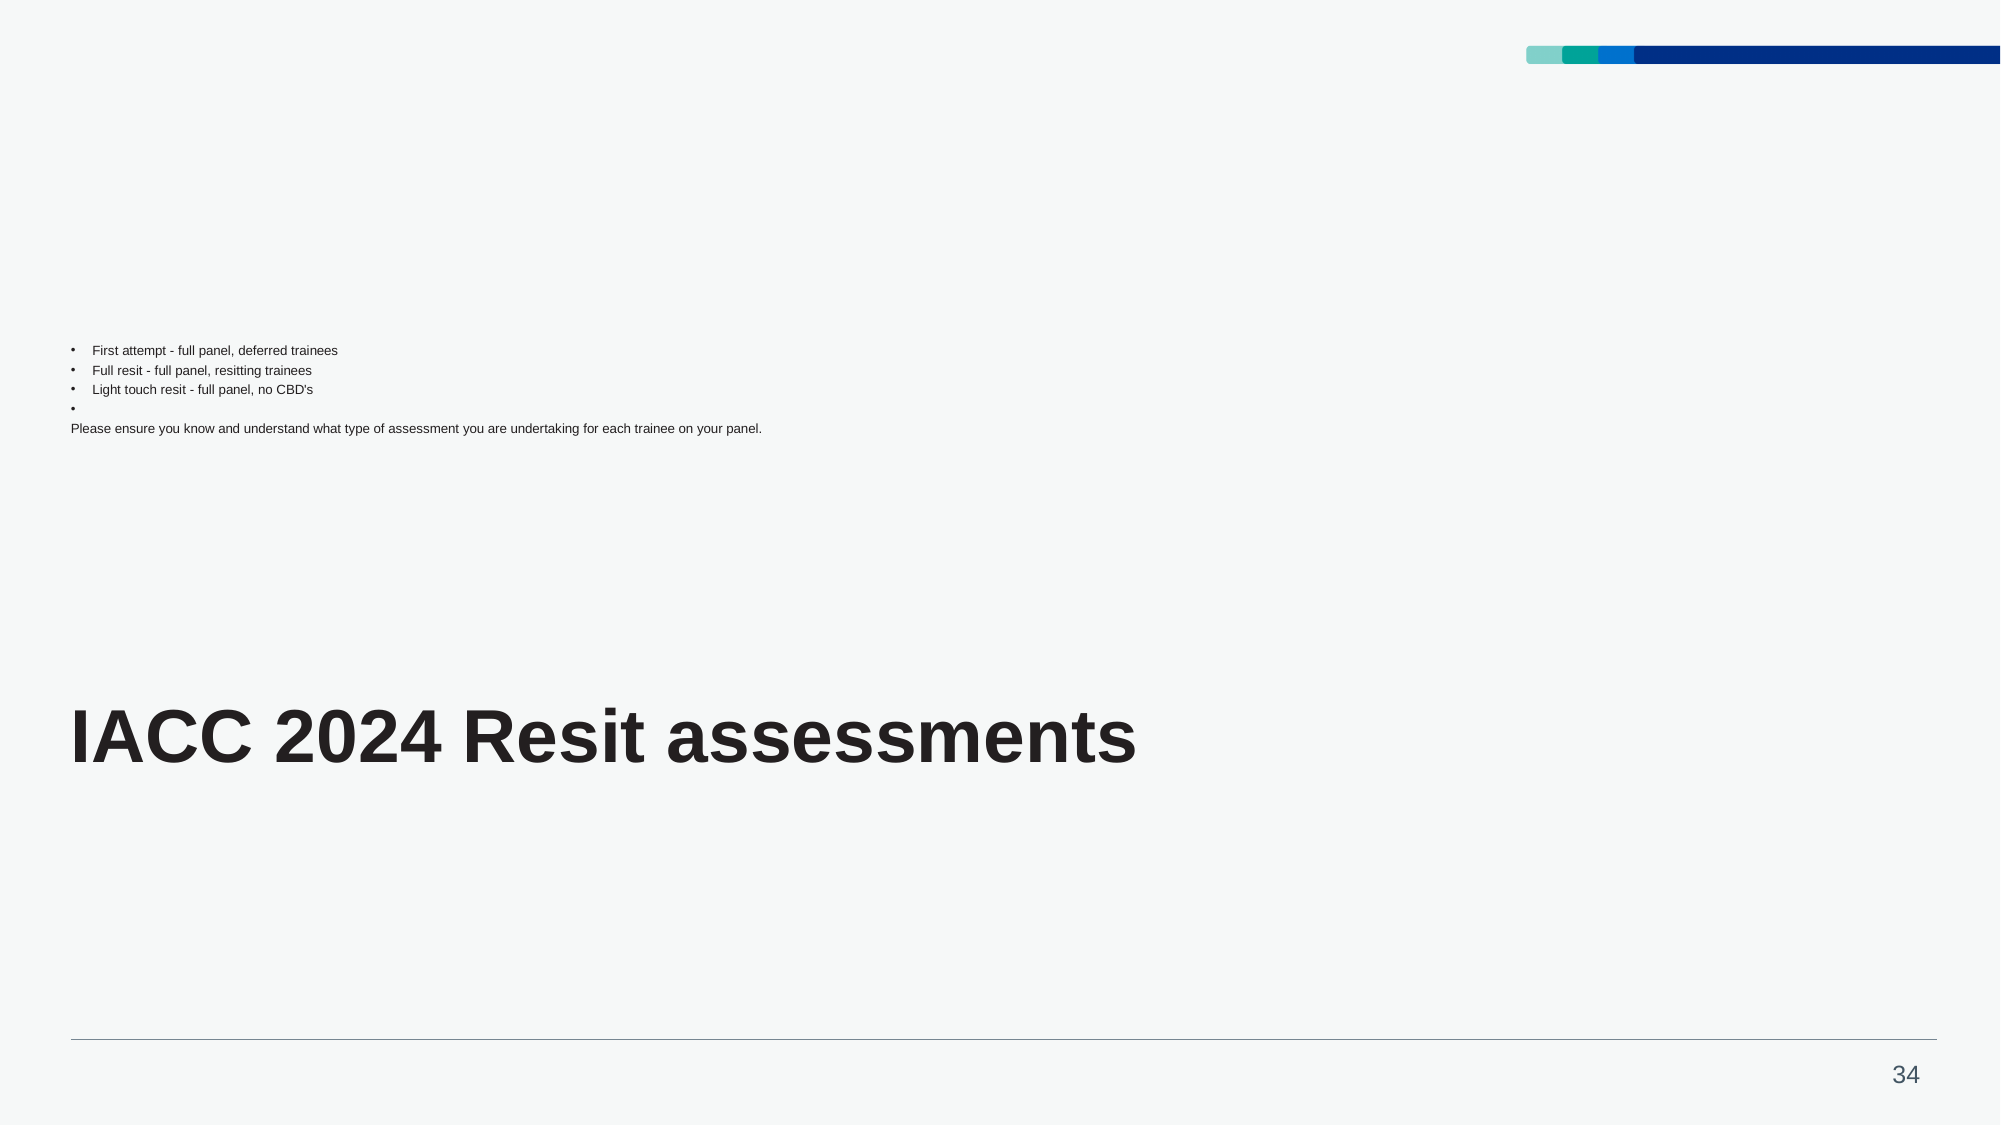

# First attempt - full panel, deferred trainees
Full resit - full panel, resitting trainees
Light touch resit - full panel, no CBD's
Please ensure you know and understand what type of assessment you are undertaking for each trainee on your panel.
IACC 2024 Resit assessments